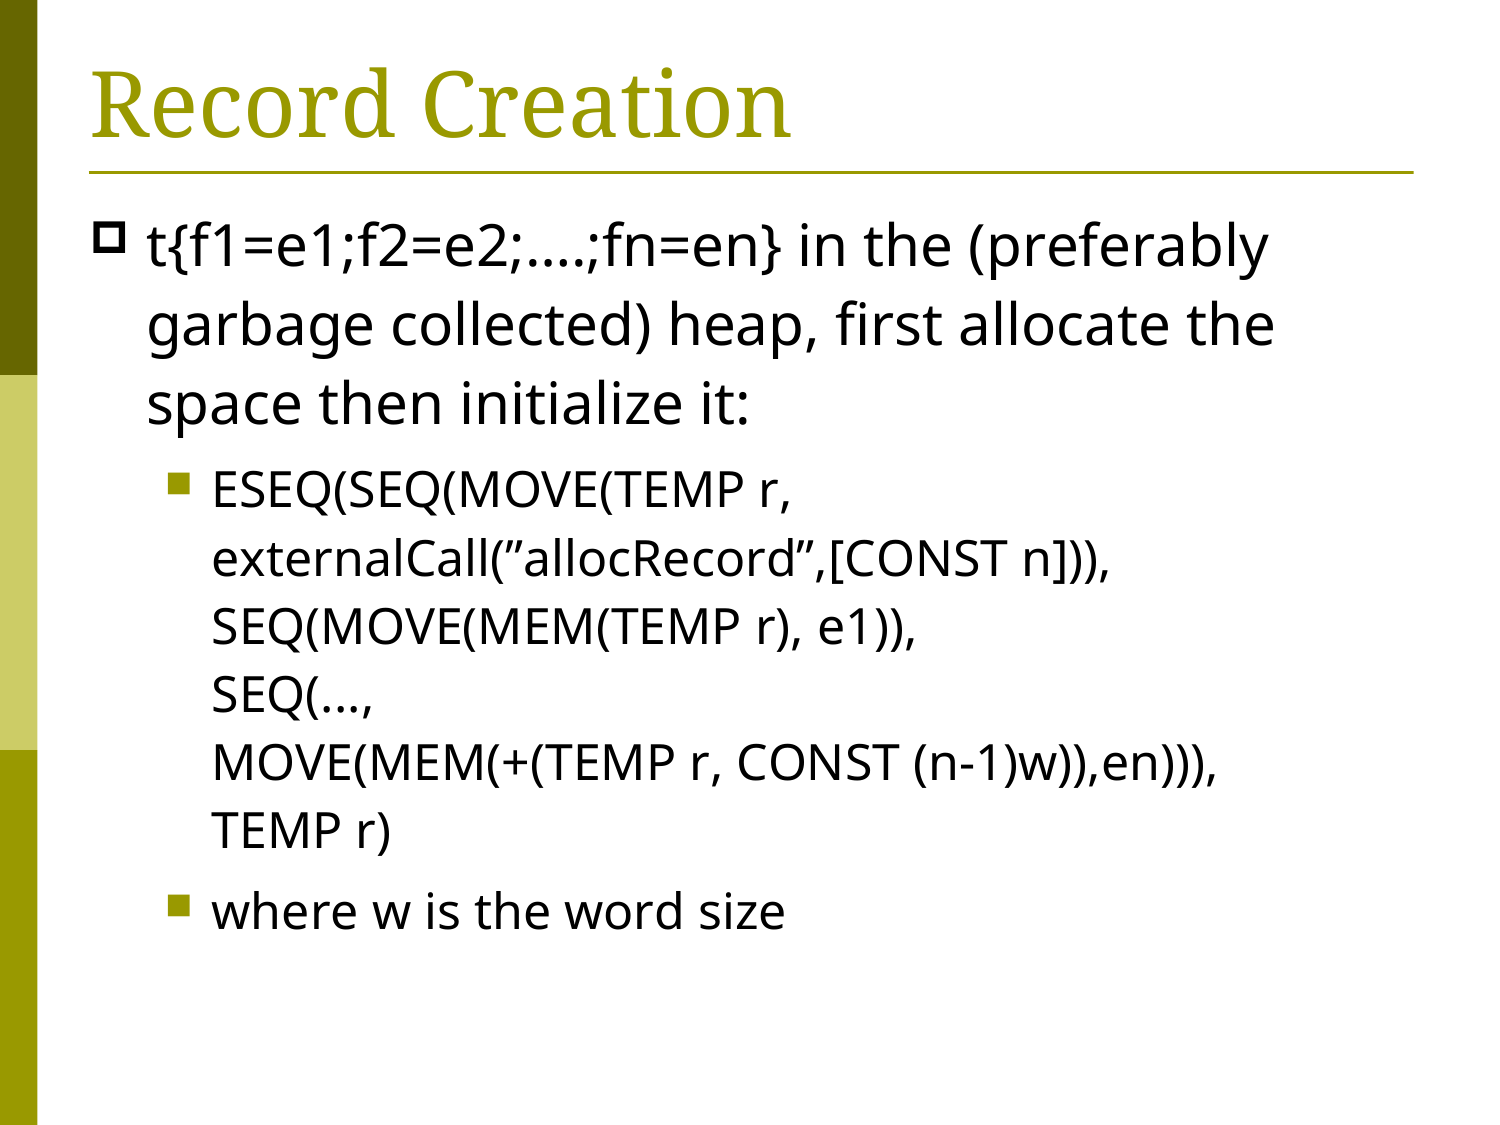

# Record Creation
t{f1=e1;f2=e2;….;fn=en} in the (preferably garbage collected) heap, first allocate the space then initialize it:
ESEQ(SEQ(MOVE(TEMP r, externalCall(”allocRecord”,[CONST n])),
SEQ(MOVE(MEM(TEMP r), e1)),
SEQ(...,
MOVE(MEM(+(TEMP r, CONST (n-1)w)),en))),
TEMP r)
where w is the word size